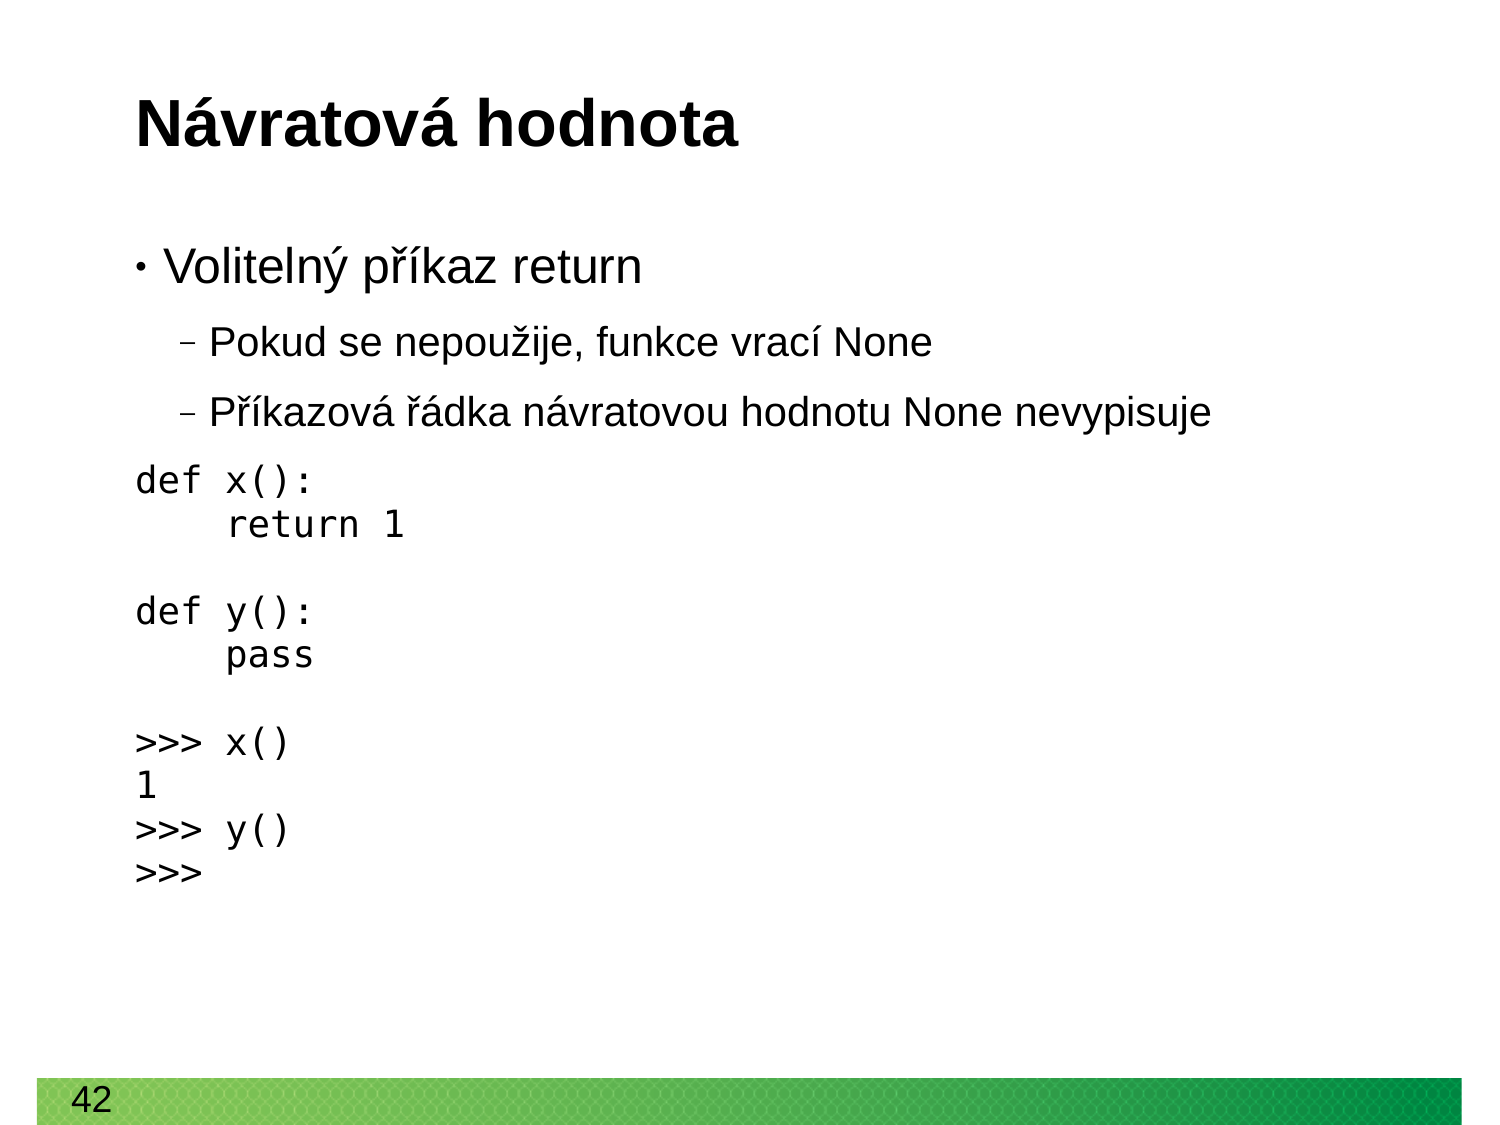

# Návratová hodnota
Volitelný příkaz return
Pokud se nepoužije, funkce vrací None
Příkazová řádka návratovou hodnotu None nevypisuje
def x():
 return 1
def y():
 pass
>>> x()
1
>>> y()
>>>